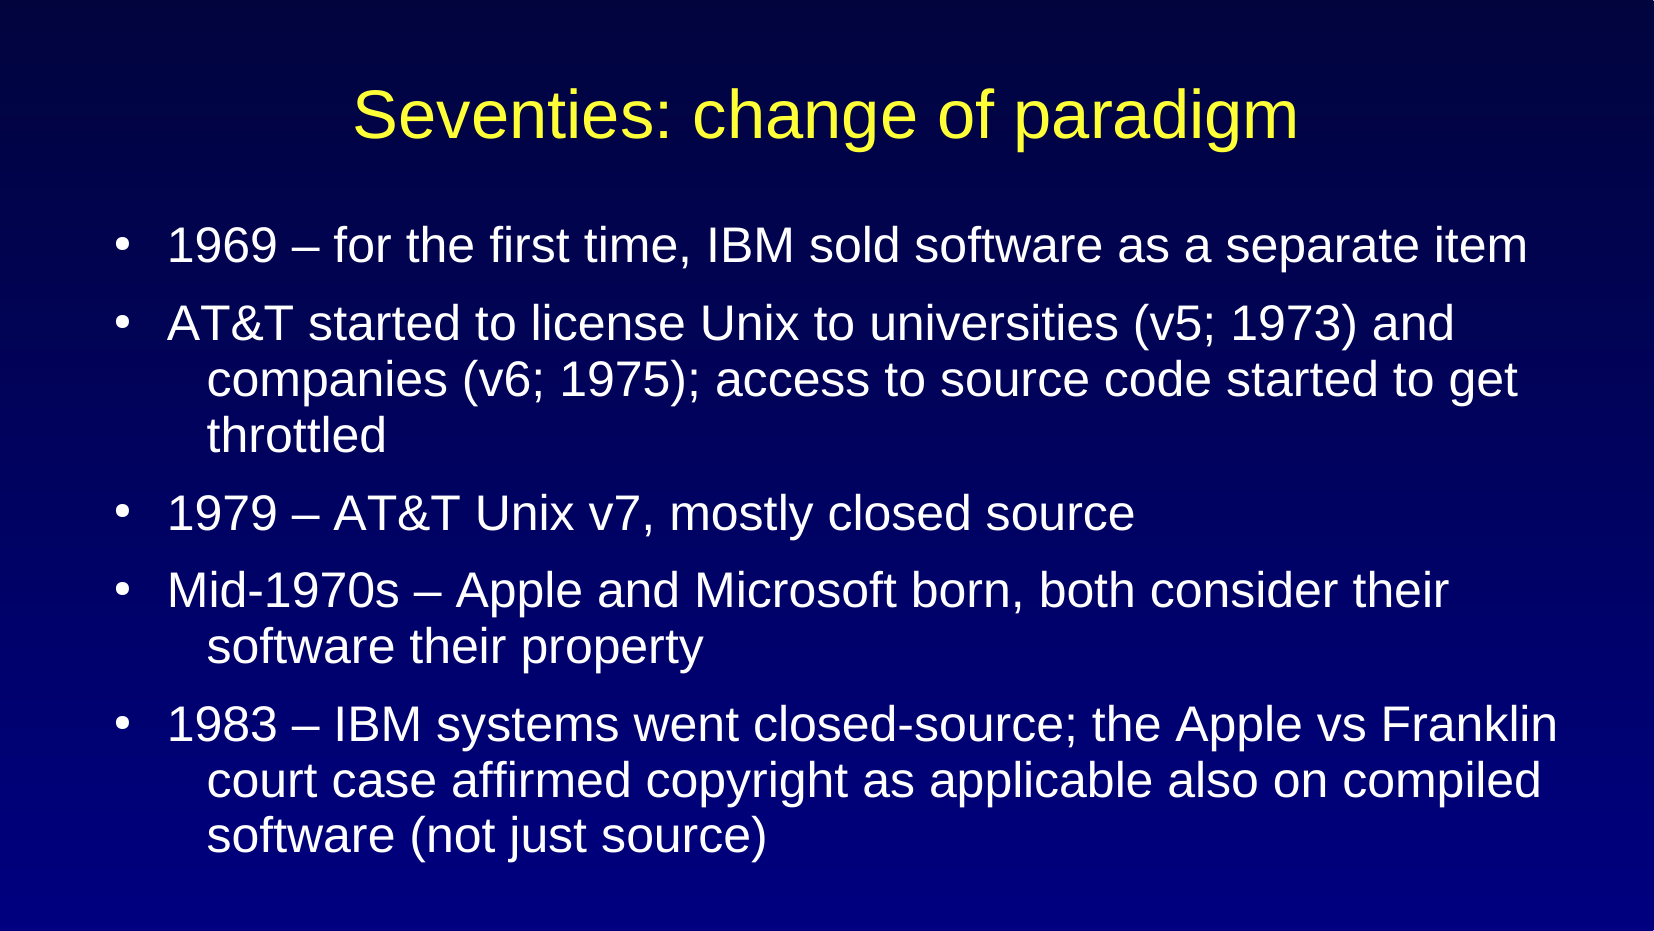

# Seventies: change of paradigm
1969 – for the first time, IBM sold software as a separate item
AT&T started to license Unix to universities (v5; 1973) and companies (v6; 1975); access to source code started to get throttled
1979 – AT&T Unix v7, mostly closed source
Mid-1970s – Apple and Microsoft born, both consider their software their property
1983 – IBM systems went closed-source; the Apple vs Franklin court case affirmed copyright as applicable also on compiled software (not just source)